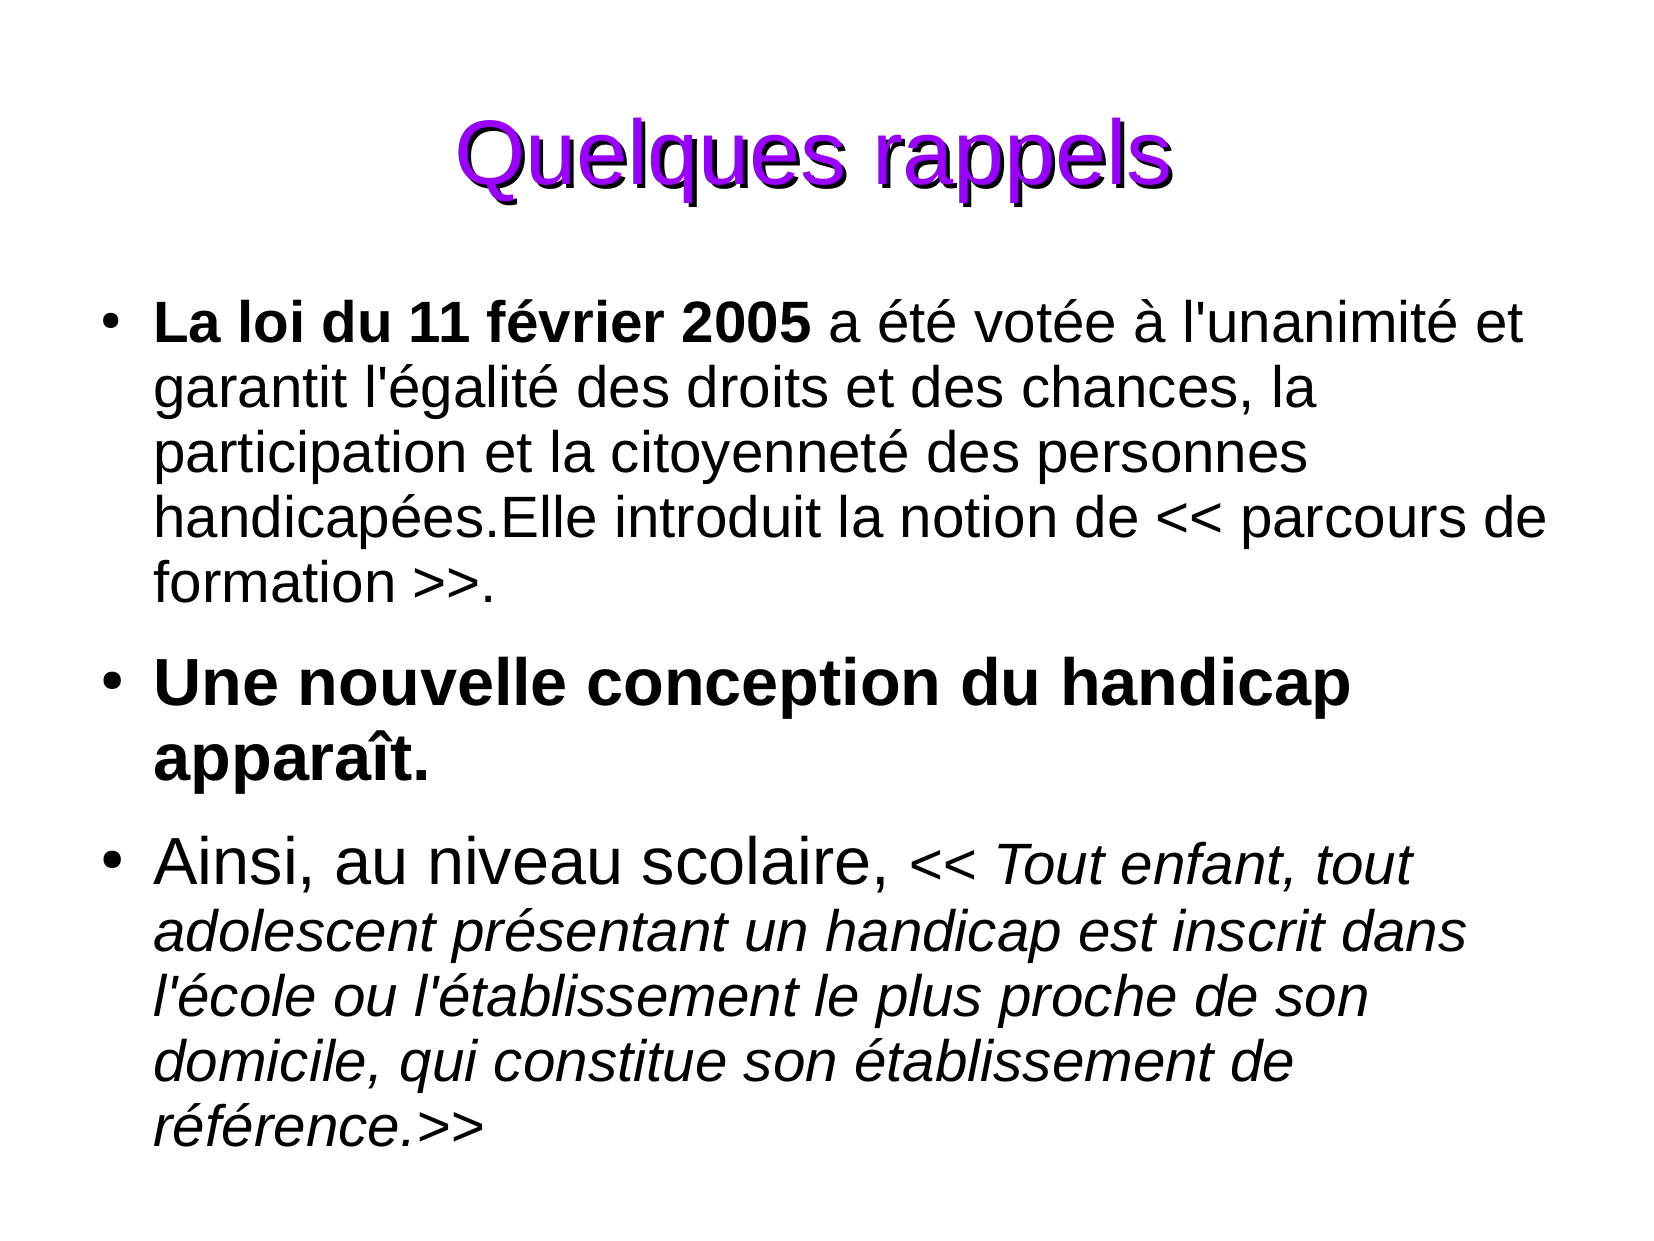

# Quelques rappels
La loi du 11 février 2005 a été votée à l'unanimité et garantit l'égalité des droits et des chances, la participation et la citoyenneté des personnes handicapées.Elle introduit la notion de << parcours de formation >>.
Une nouvelle conception du handicap apparaît.
Ainsi, au niveau scolaire, << Tout enfant, tout adolescent présentant un handicap est inscrit dans l'école ou l'établissement le plus proche de son domicile, qui constitue son établissement de référence.>>